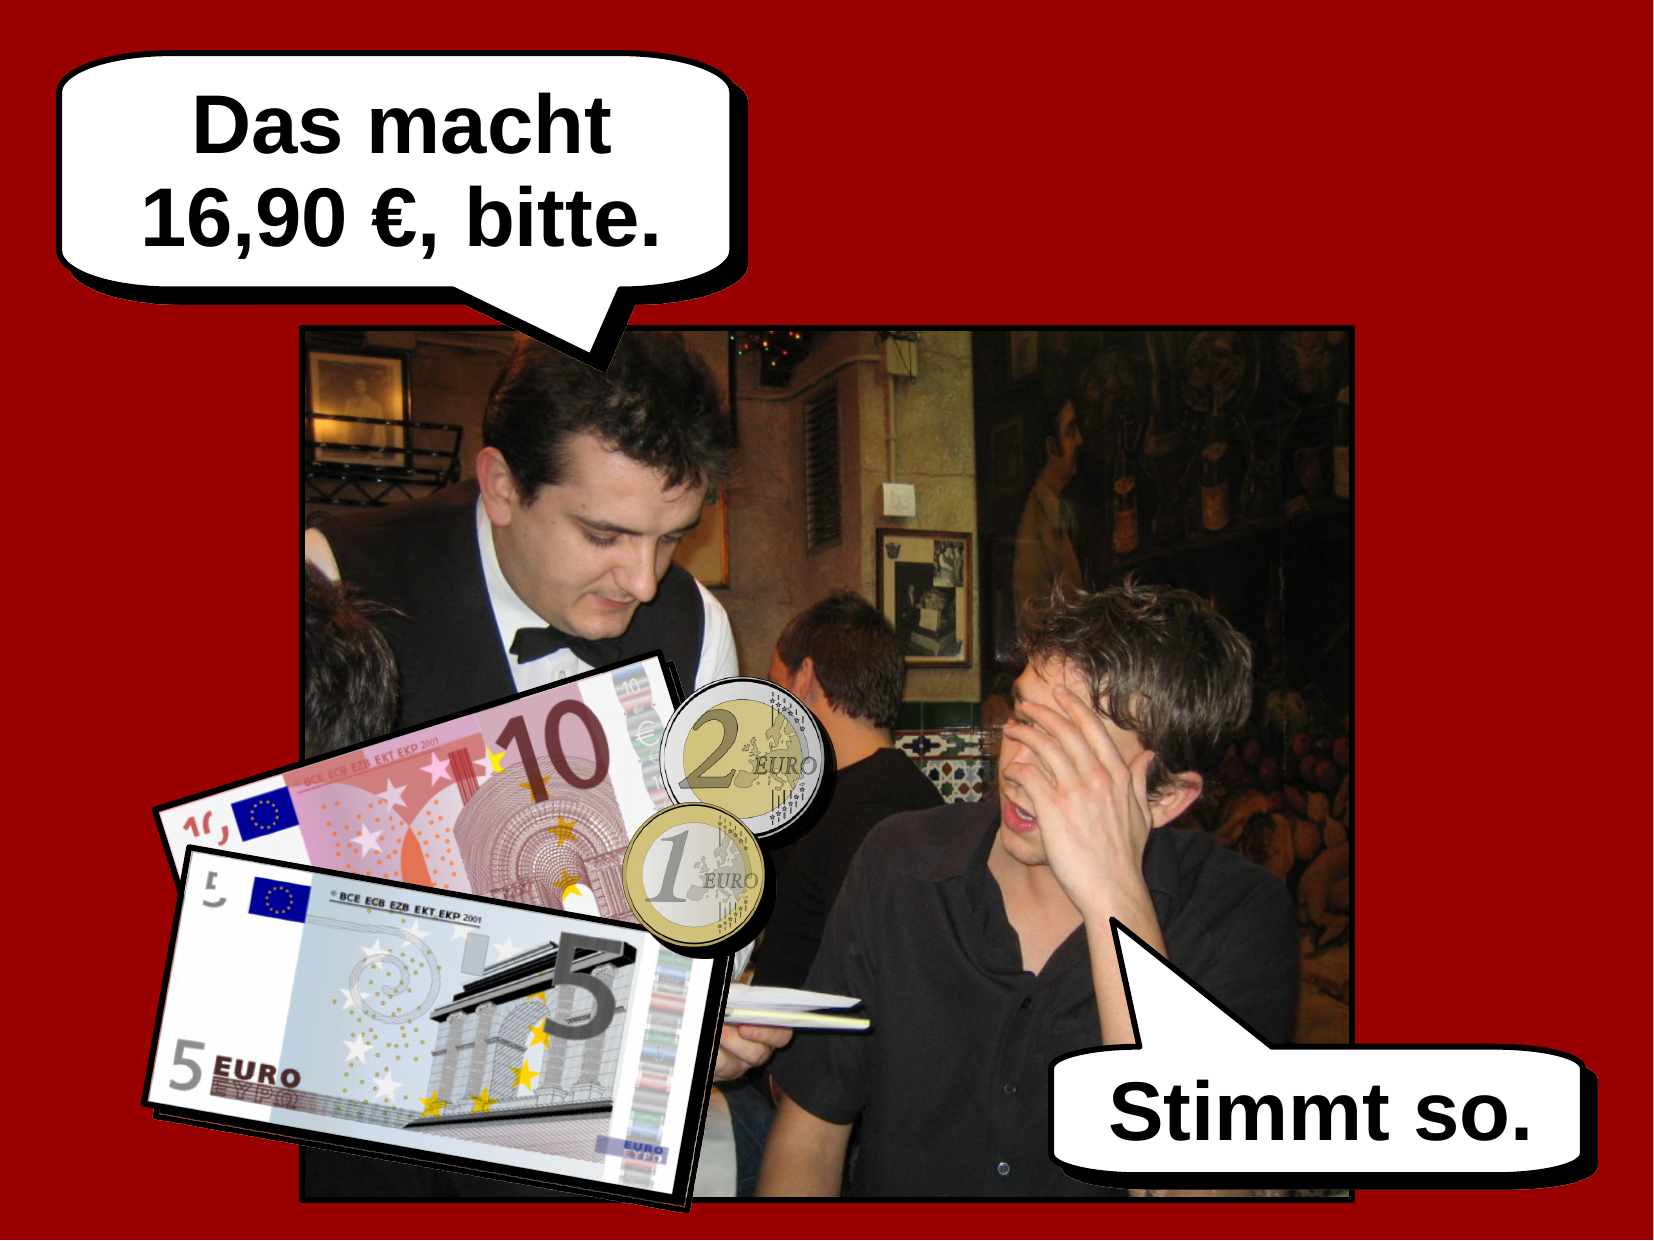

Das macht
16,90 €, bitte.
Stimmt so.